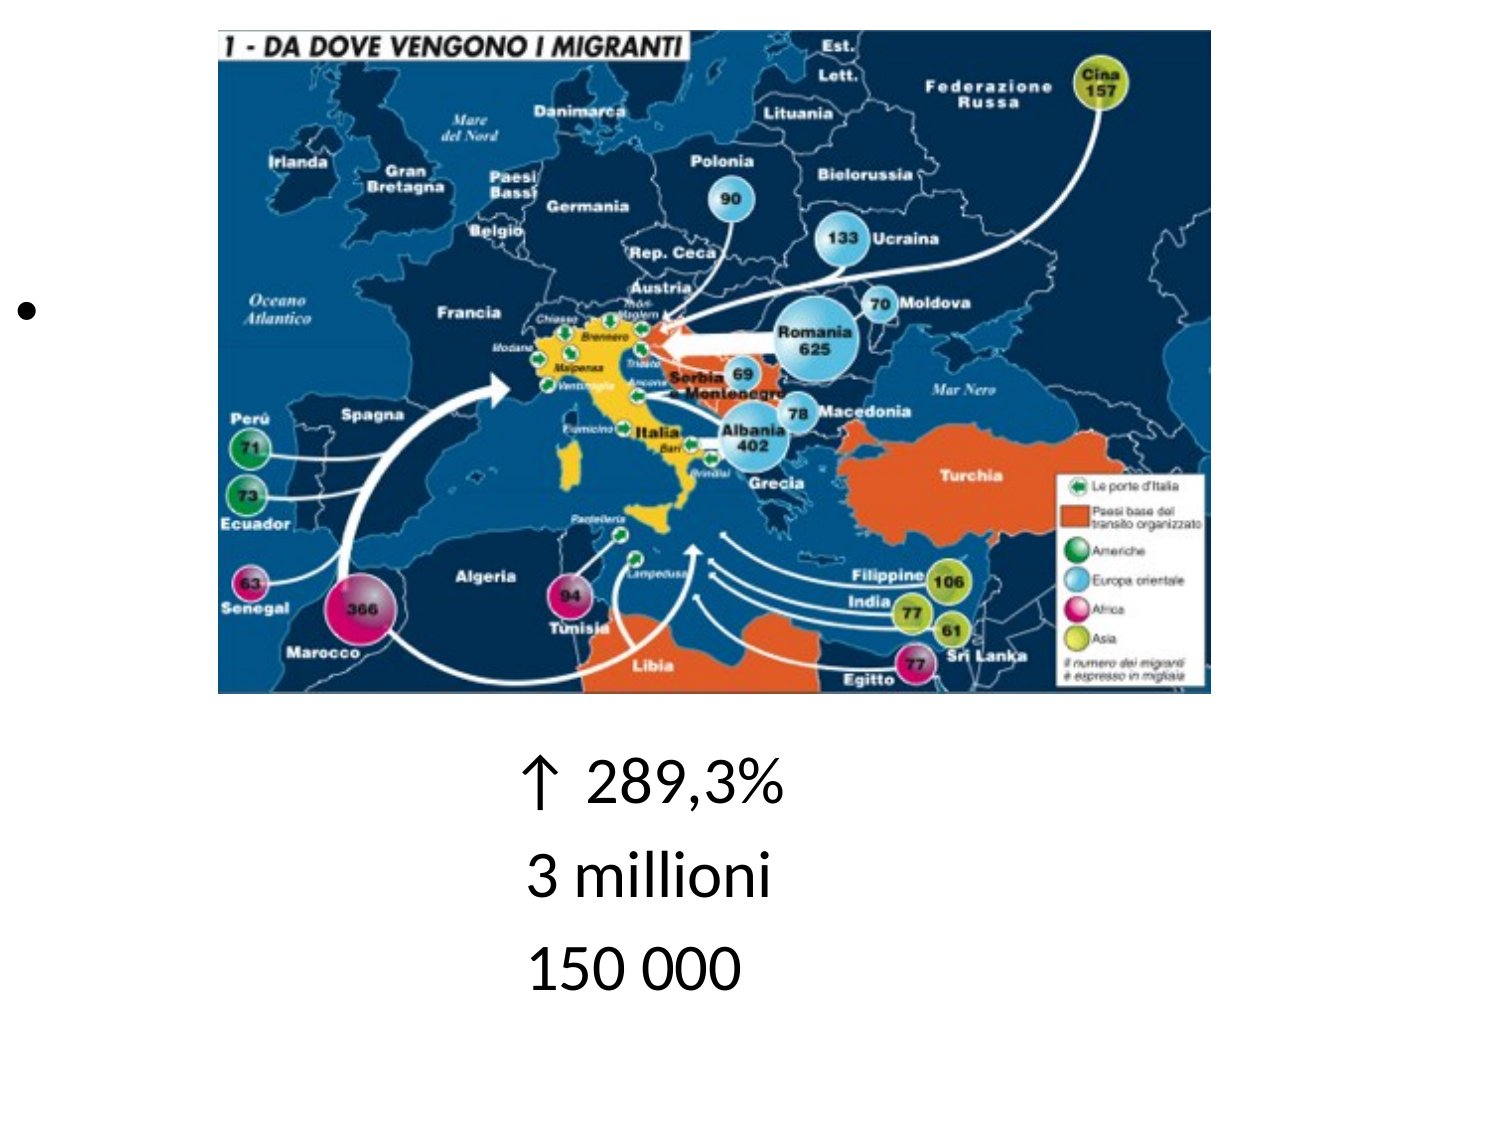

#
 ↑ 289,3%
 3 millioni
 150 000